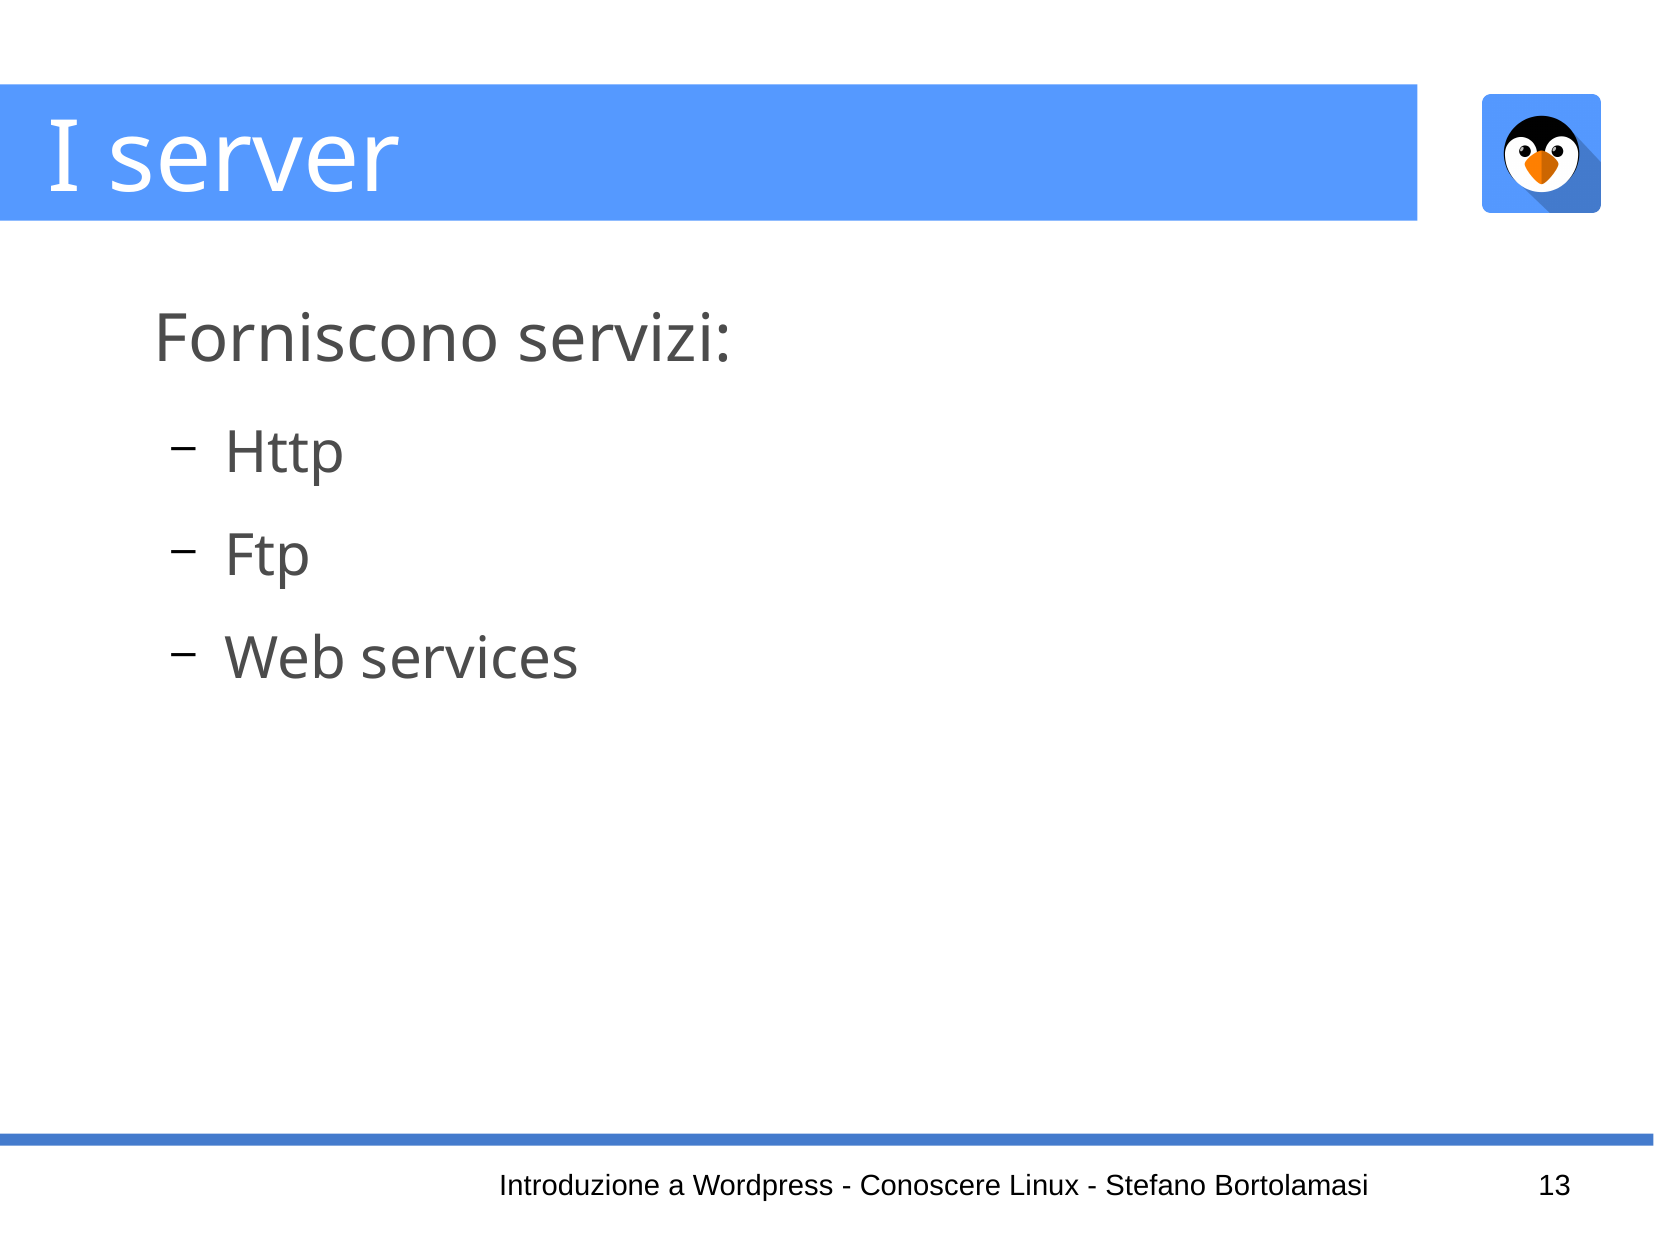

# I server
Forniscono servizi:
Http
Ftp
Web services
Introduzione a Wordpress - Conoscere Linux - Stefano Bortolamasi
13